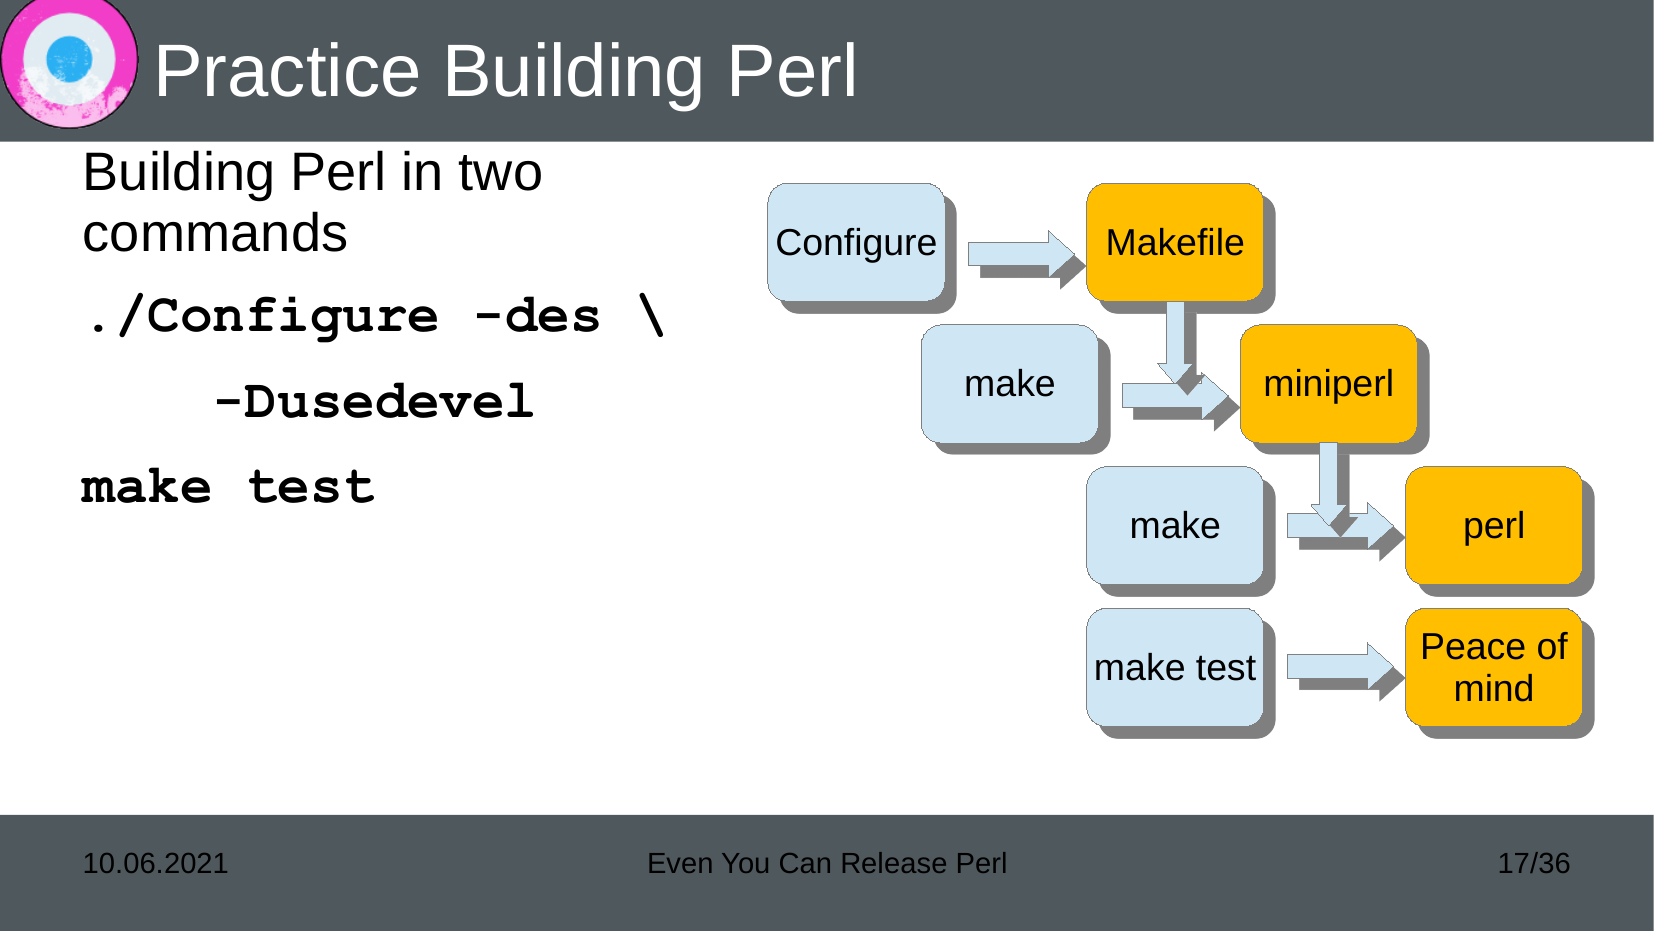

# Practice Building Perl
Building Perl in two commands
./Configure -des \
 -Dusedevel
make test
Configure
Makefile
make
miniperl
make
perl
make test
Peace of
mind
08. März 2019
17